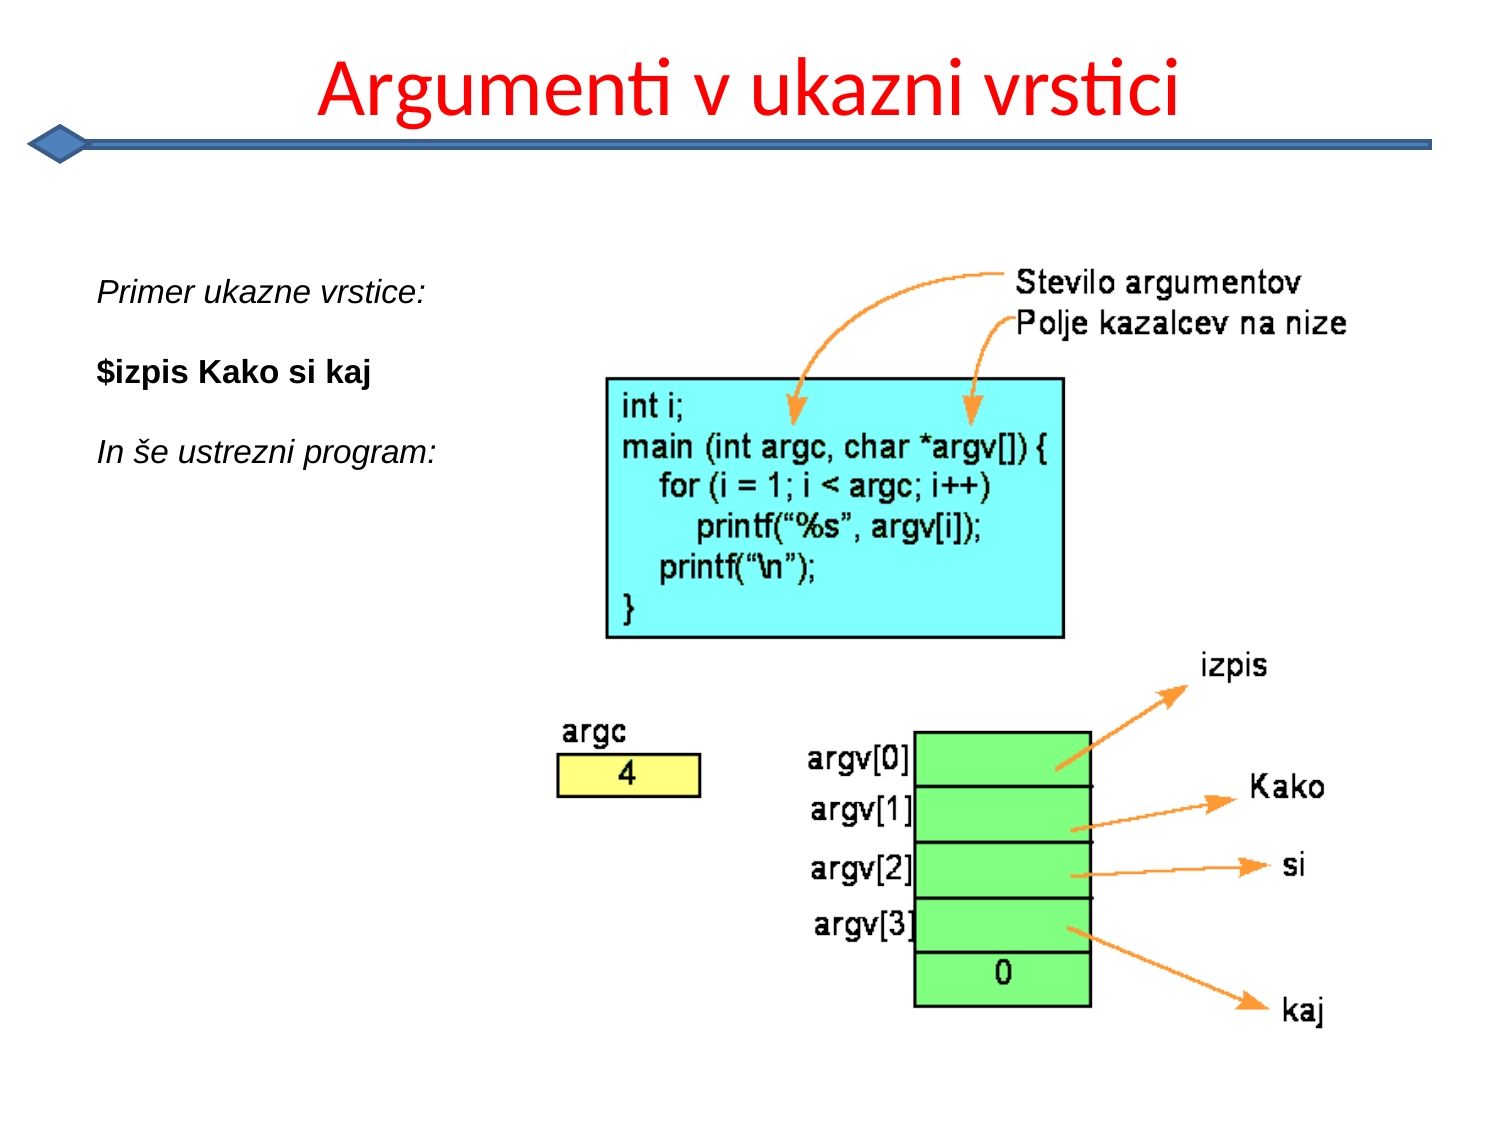

# Argumenti v ukazni vrstici
Primer ukazne vrstice:
$izpis Kako si kaj
In še ustrezni program: